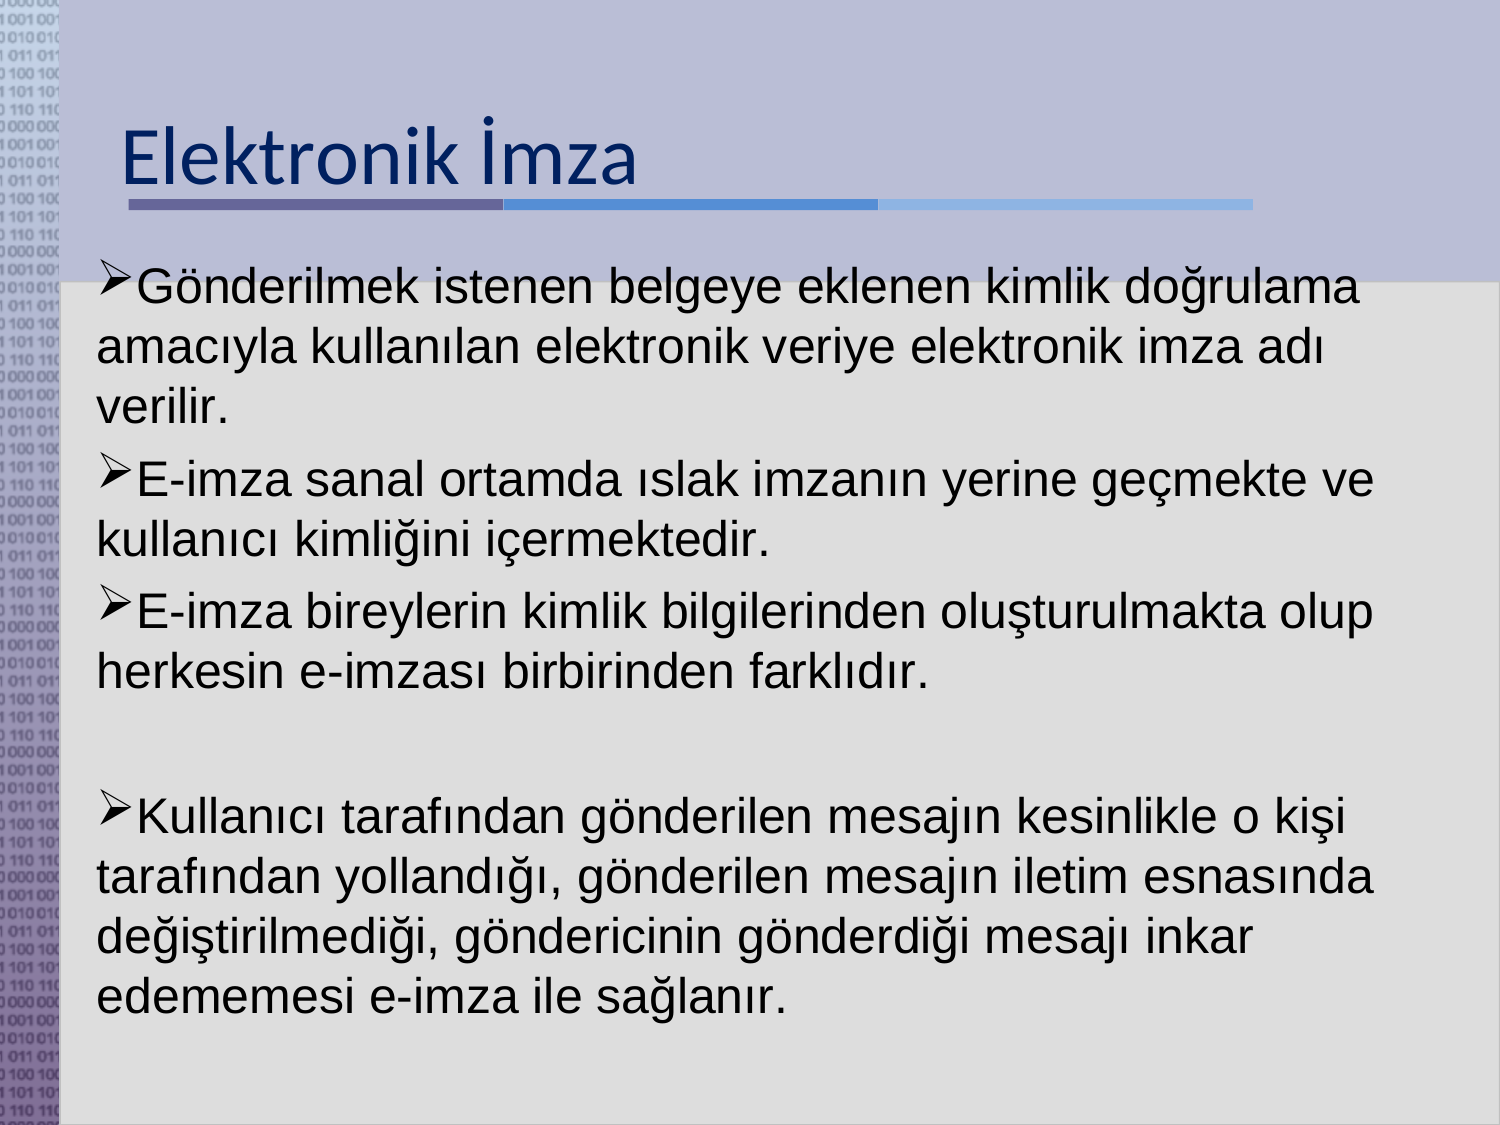

Elektronik İmza
Gönderilmek istenen belgeye eklenen kimlik doğrulama amacıyla kullanılan elektronik veriye elektronik imza adı verilir.
E-imza sanal ortamda ıslak imzanın yerine geçmekte ve kullanıcı kimliğini içermektedir.
E-imza bireylerin kimlik bilgilerinden oluşturulmakta olup herkesin e-imzası birbirinden farklıdır.
Kullanıcı tarafından gönderilen mesajın kesinlikle o kişi tarafından yollandığı, gönderilen mesajın iletim esnasında değiştirilmediği, göndericinin gönderdiği mesajı inkar edememesi e-imza ile sağlanır.